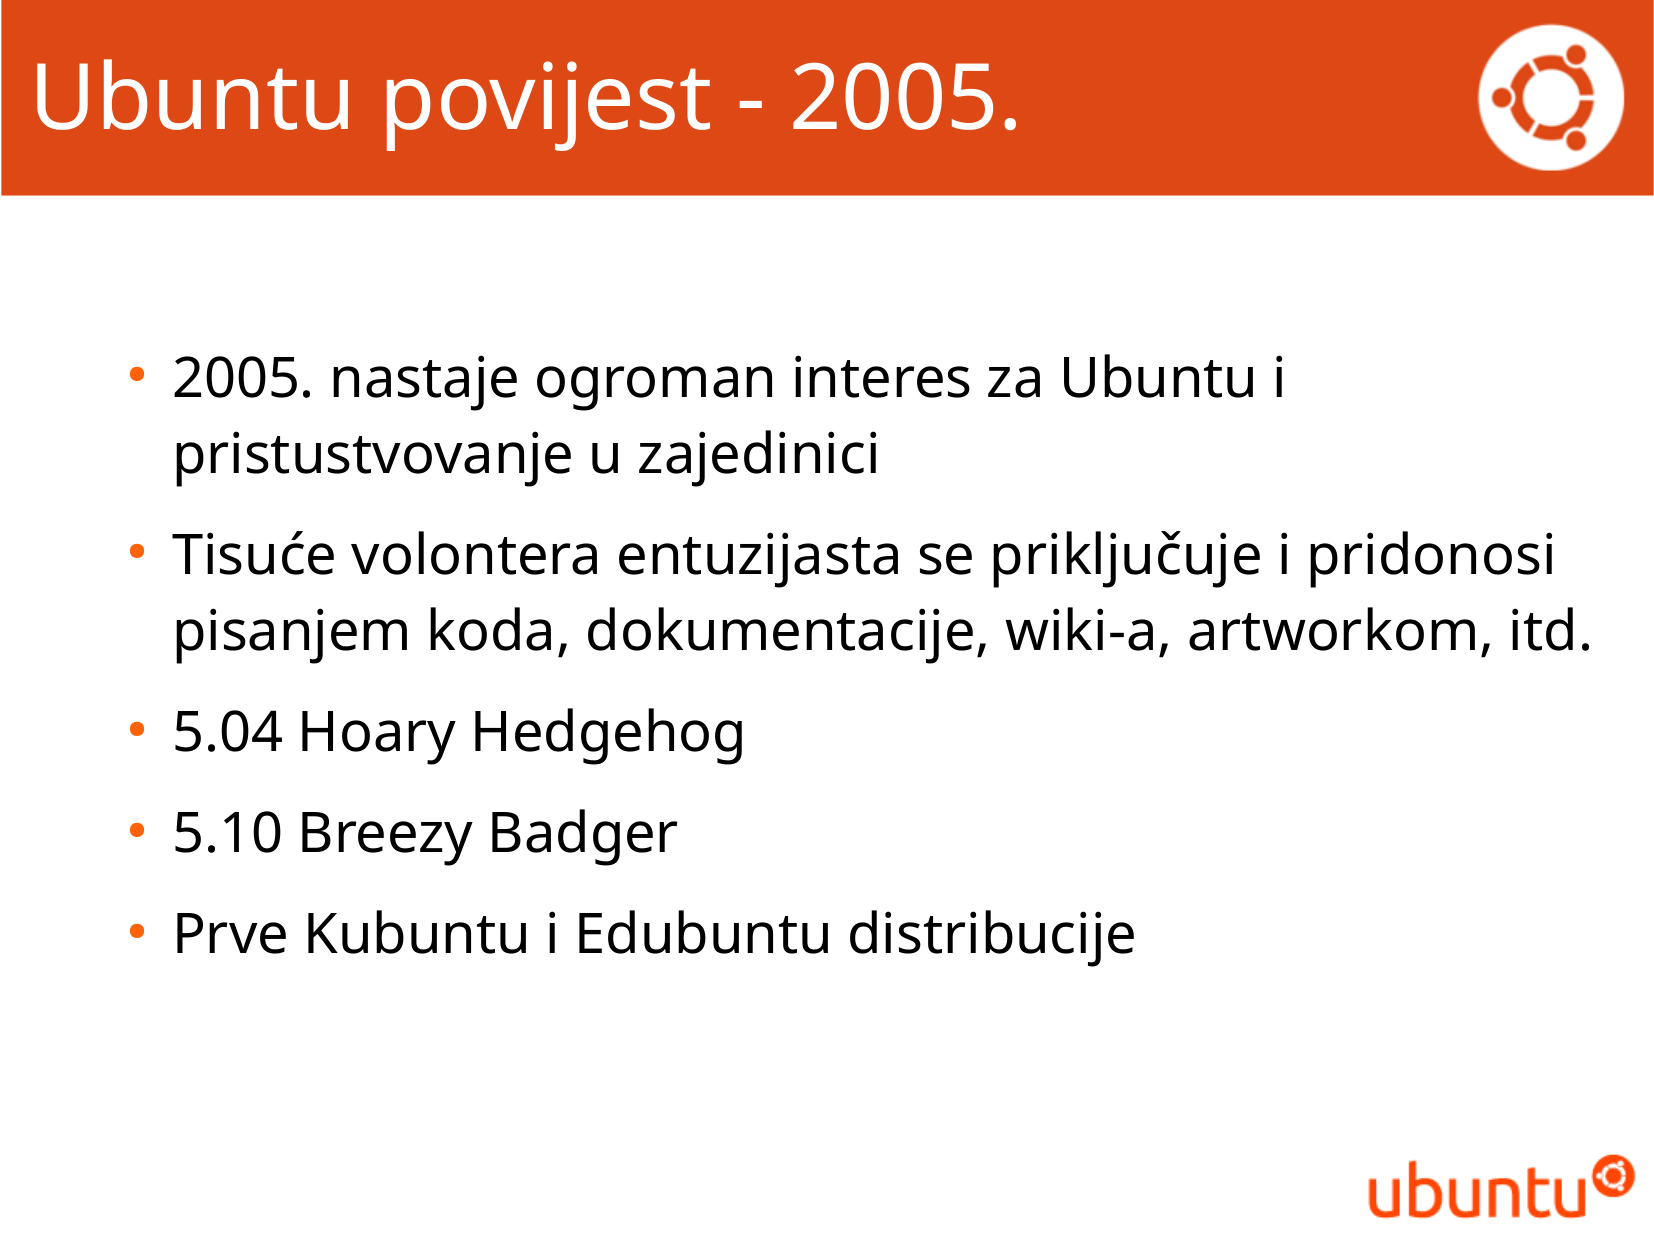

# Ubuntu povijest - 2005.
2005. nastaje ogroman interes za Ubuntu i pristustvovanje u zajedinici
Tisuće volontera entuzijasta se priključuje i pridonosi pisanjem koda, dokumentacije, wiki-a, artworkom, itd.
5.04 Hoary Hedgehog
5.10 Breezy Badger
Prve Kubuntu i Edubuntu distribucije